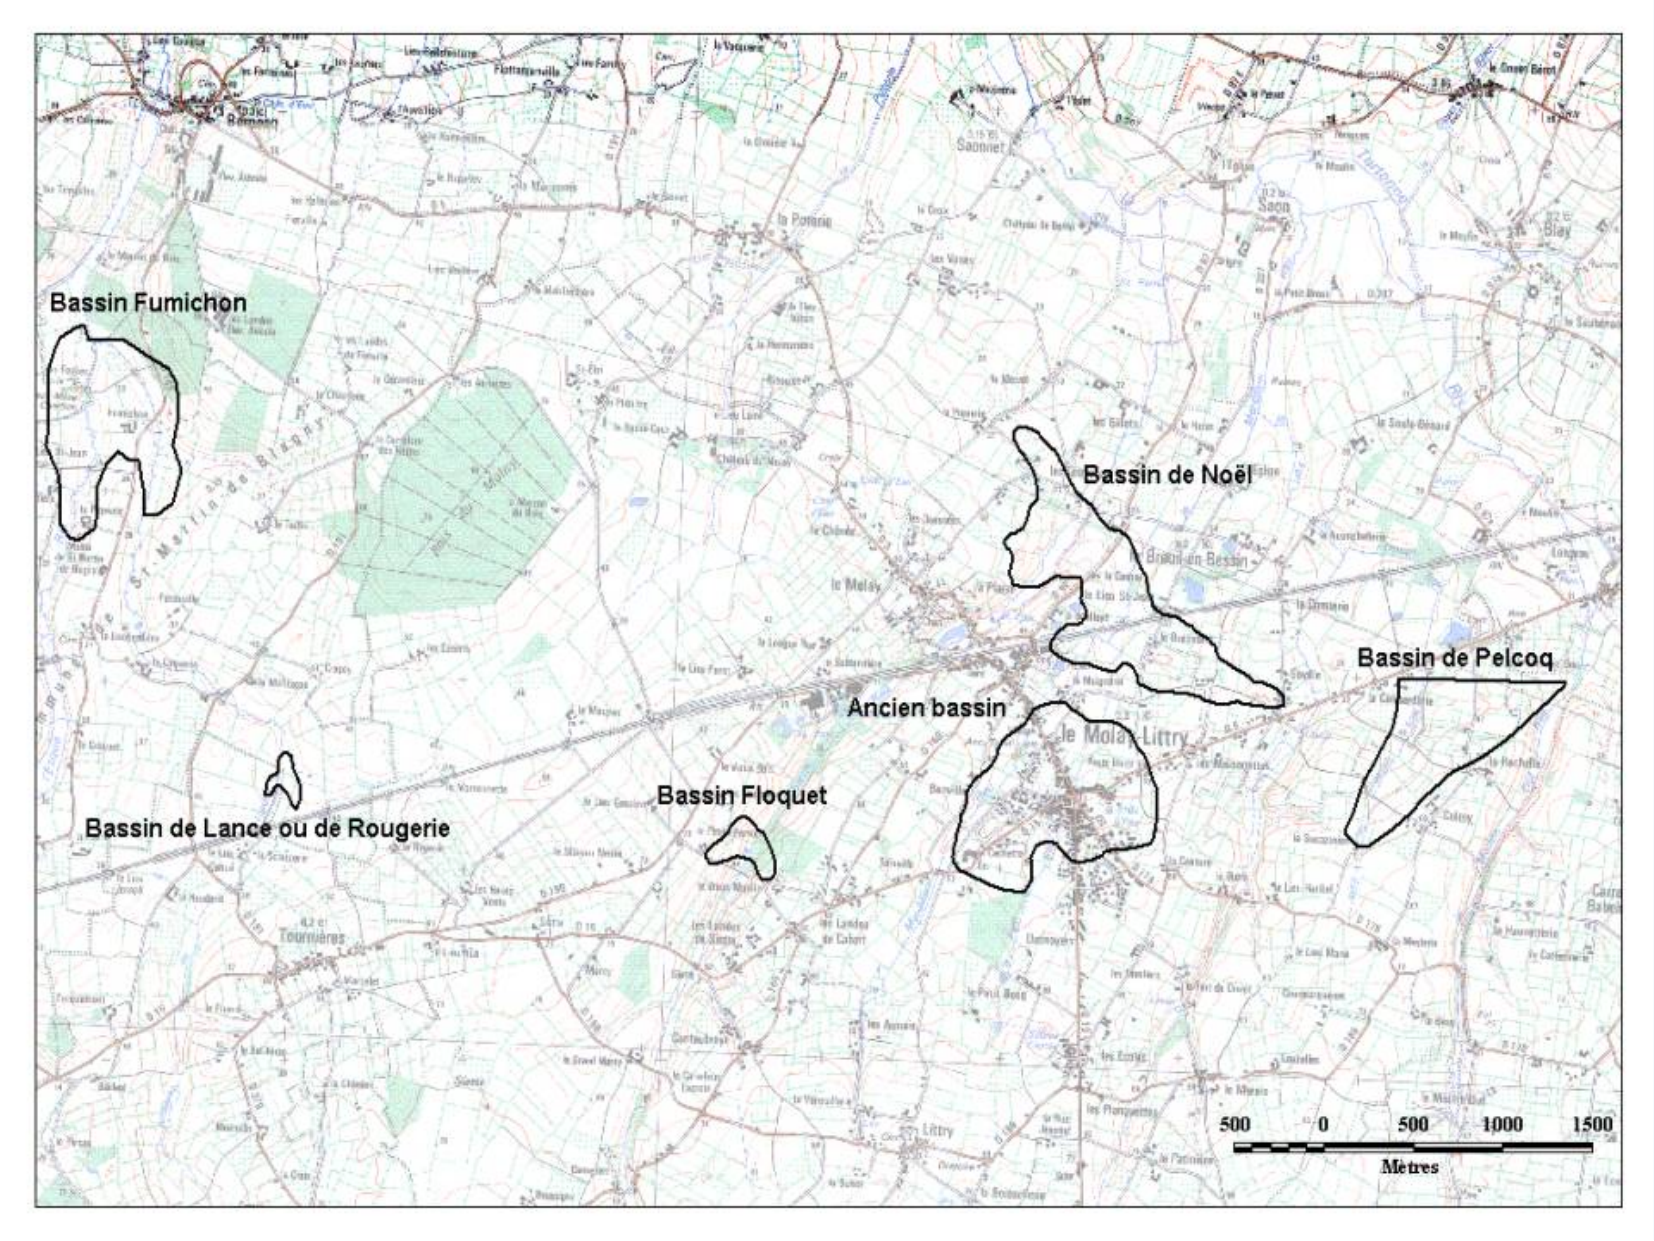

L’exploitation minière du bassin houiller de Littry
18